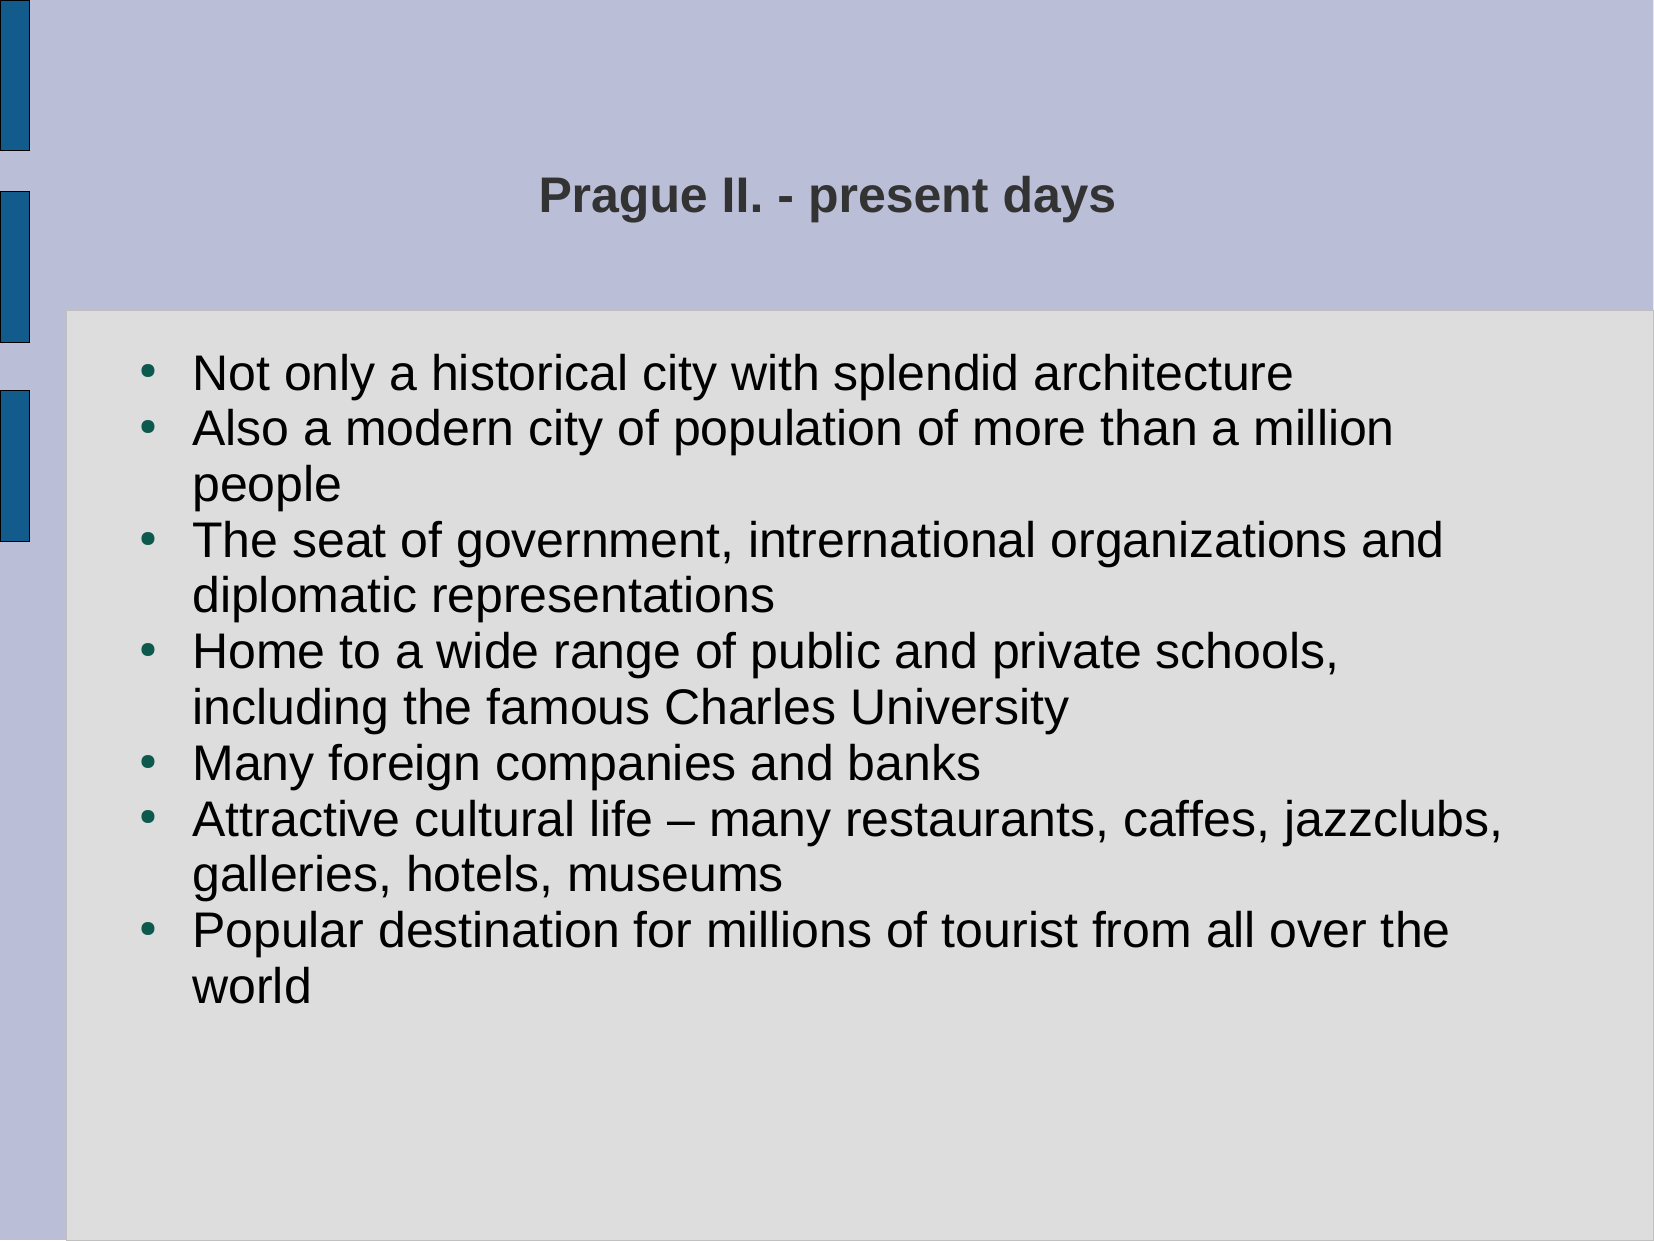

# Prague II. - present days
Not only a historical city with splendid architecture
Also a modern city of population of more than a million people
The seat of government, intrernational organizations and diplomatic representations
Home to a wide range of public and private schools, including the famous Charles University
Many foreign companies and banks
Attractive cultural life – many restaurants, caffes, jazzclubs, galleries, hotels, museums
Popular destination for millions of tourist from all over the world